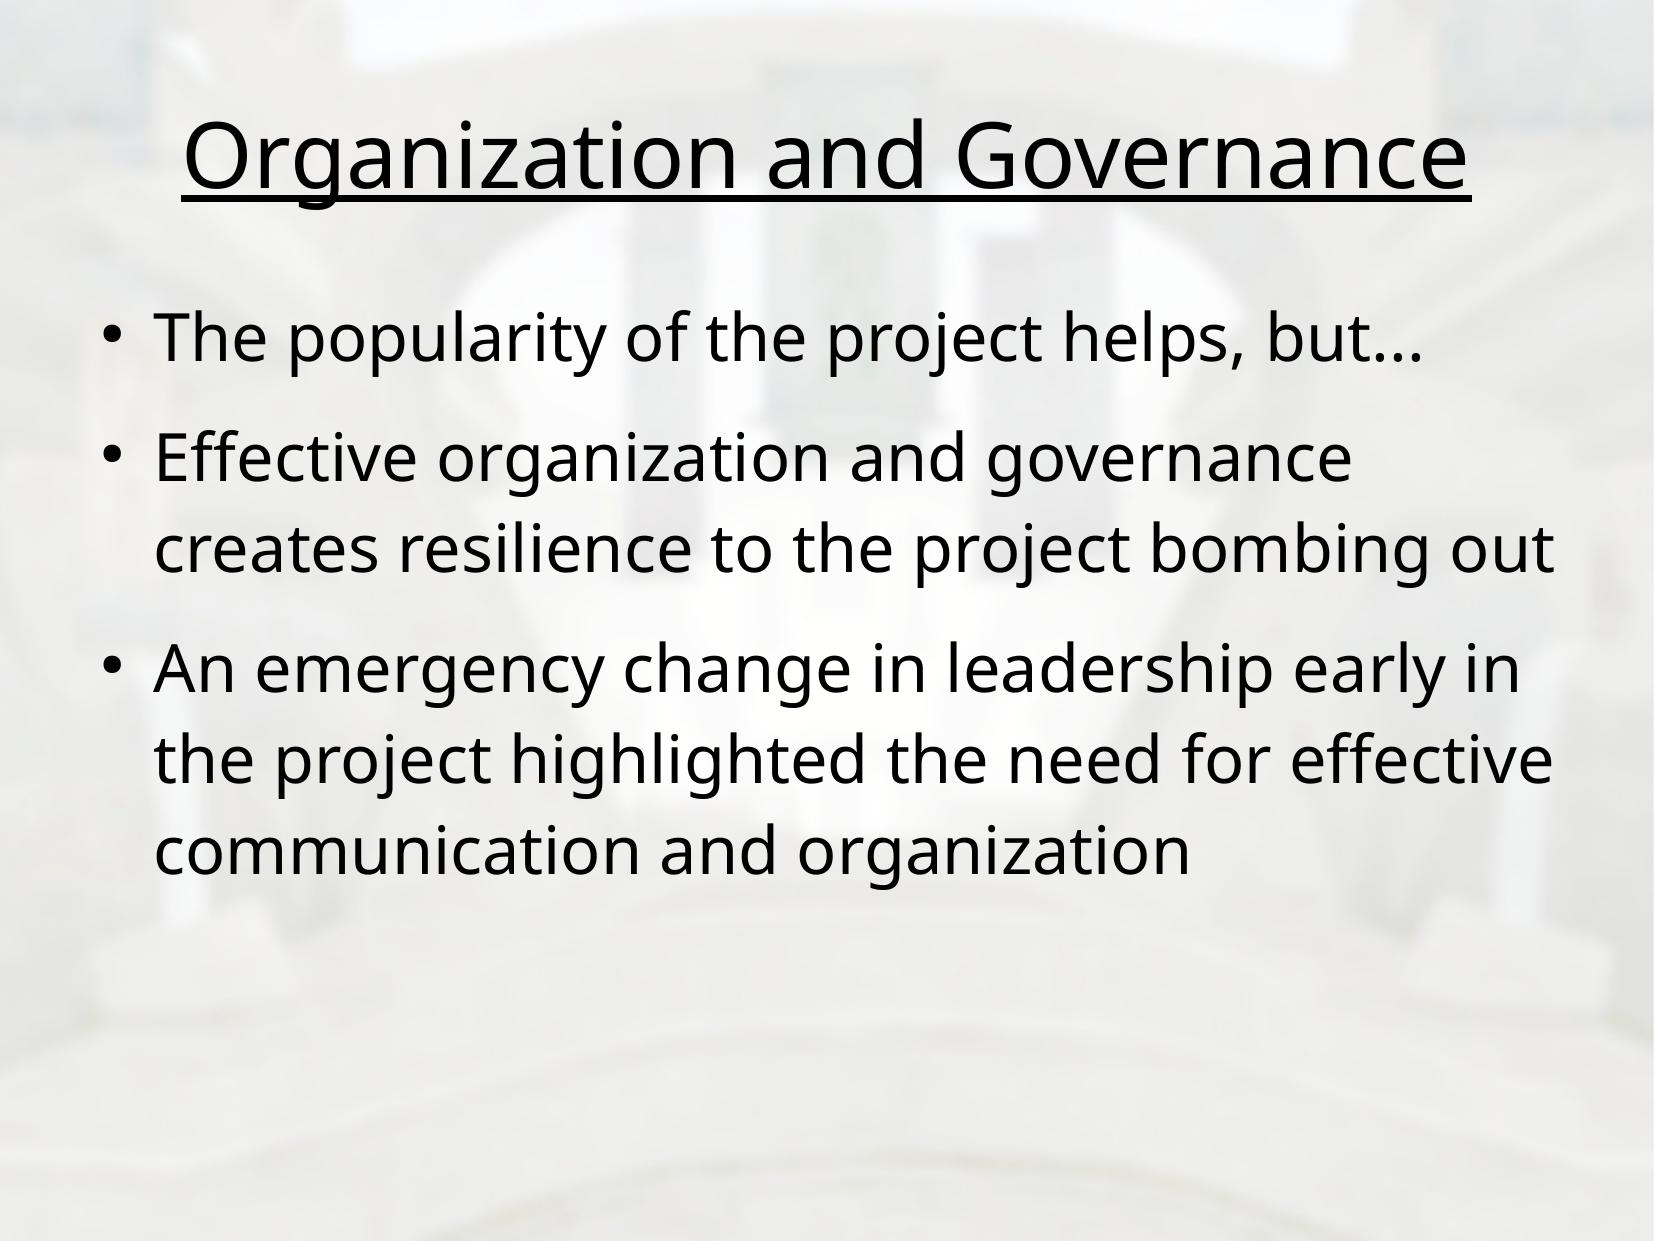

# Organization and Governance
The popularity of the project helps, but...
Effective organization and governance creates resilience to the project bombing out
An emergency change in leadership early in the project highlighted the need for effective communication and organization